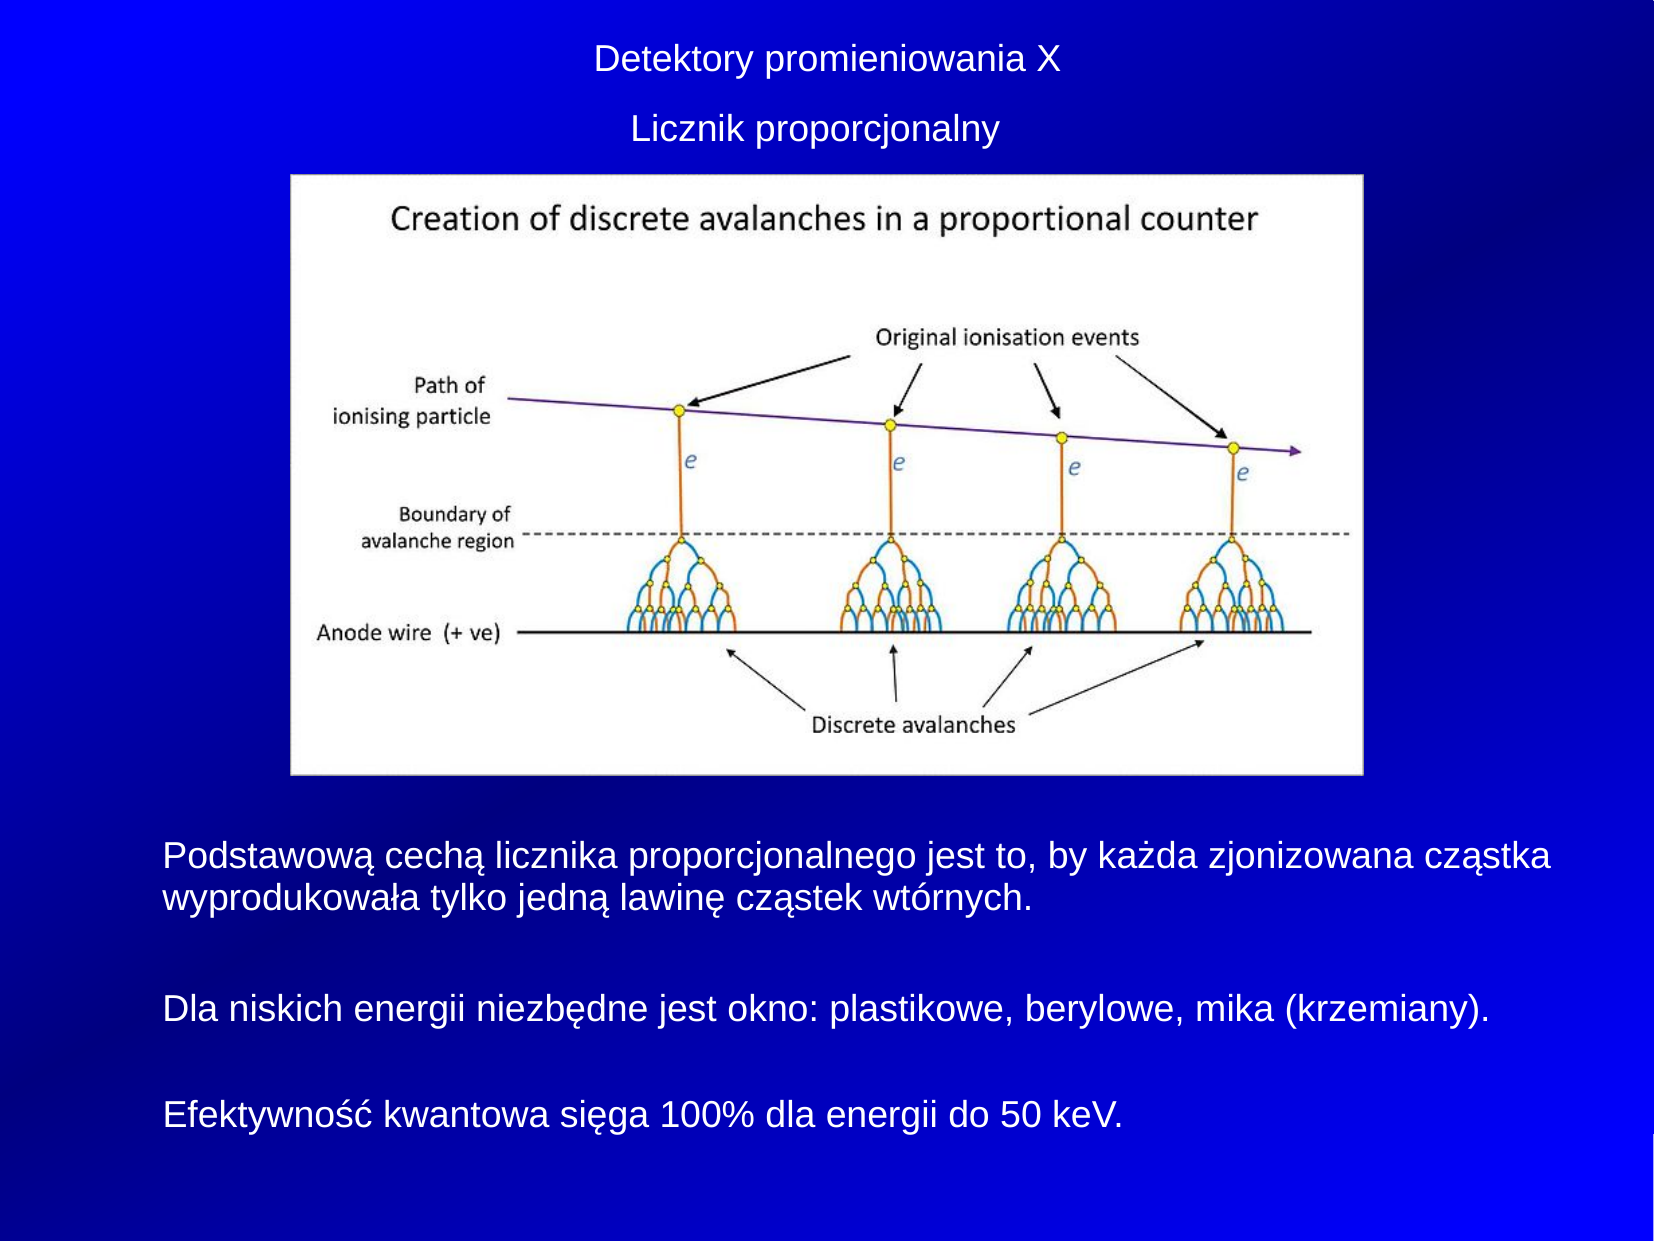

Detektory promieniowania X
Licznik proporcjonalny
Podstawową cechą licznika proporcjonalnego jest to, by każda zjonizowana cząstka
wyprodukowała tylko jedną lawinę cząstek wtórnych.
Dla niskich energii niezbędne jest okno: plastikowe, berylowe, mika (krzemiany).
Efektywność kwantowa sięga 100% dla energii do 50 keV.